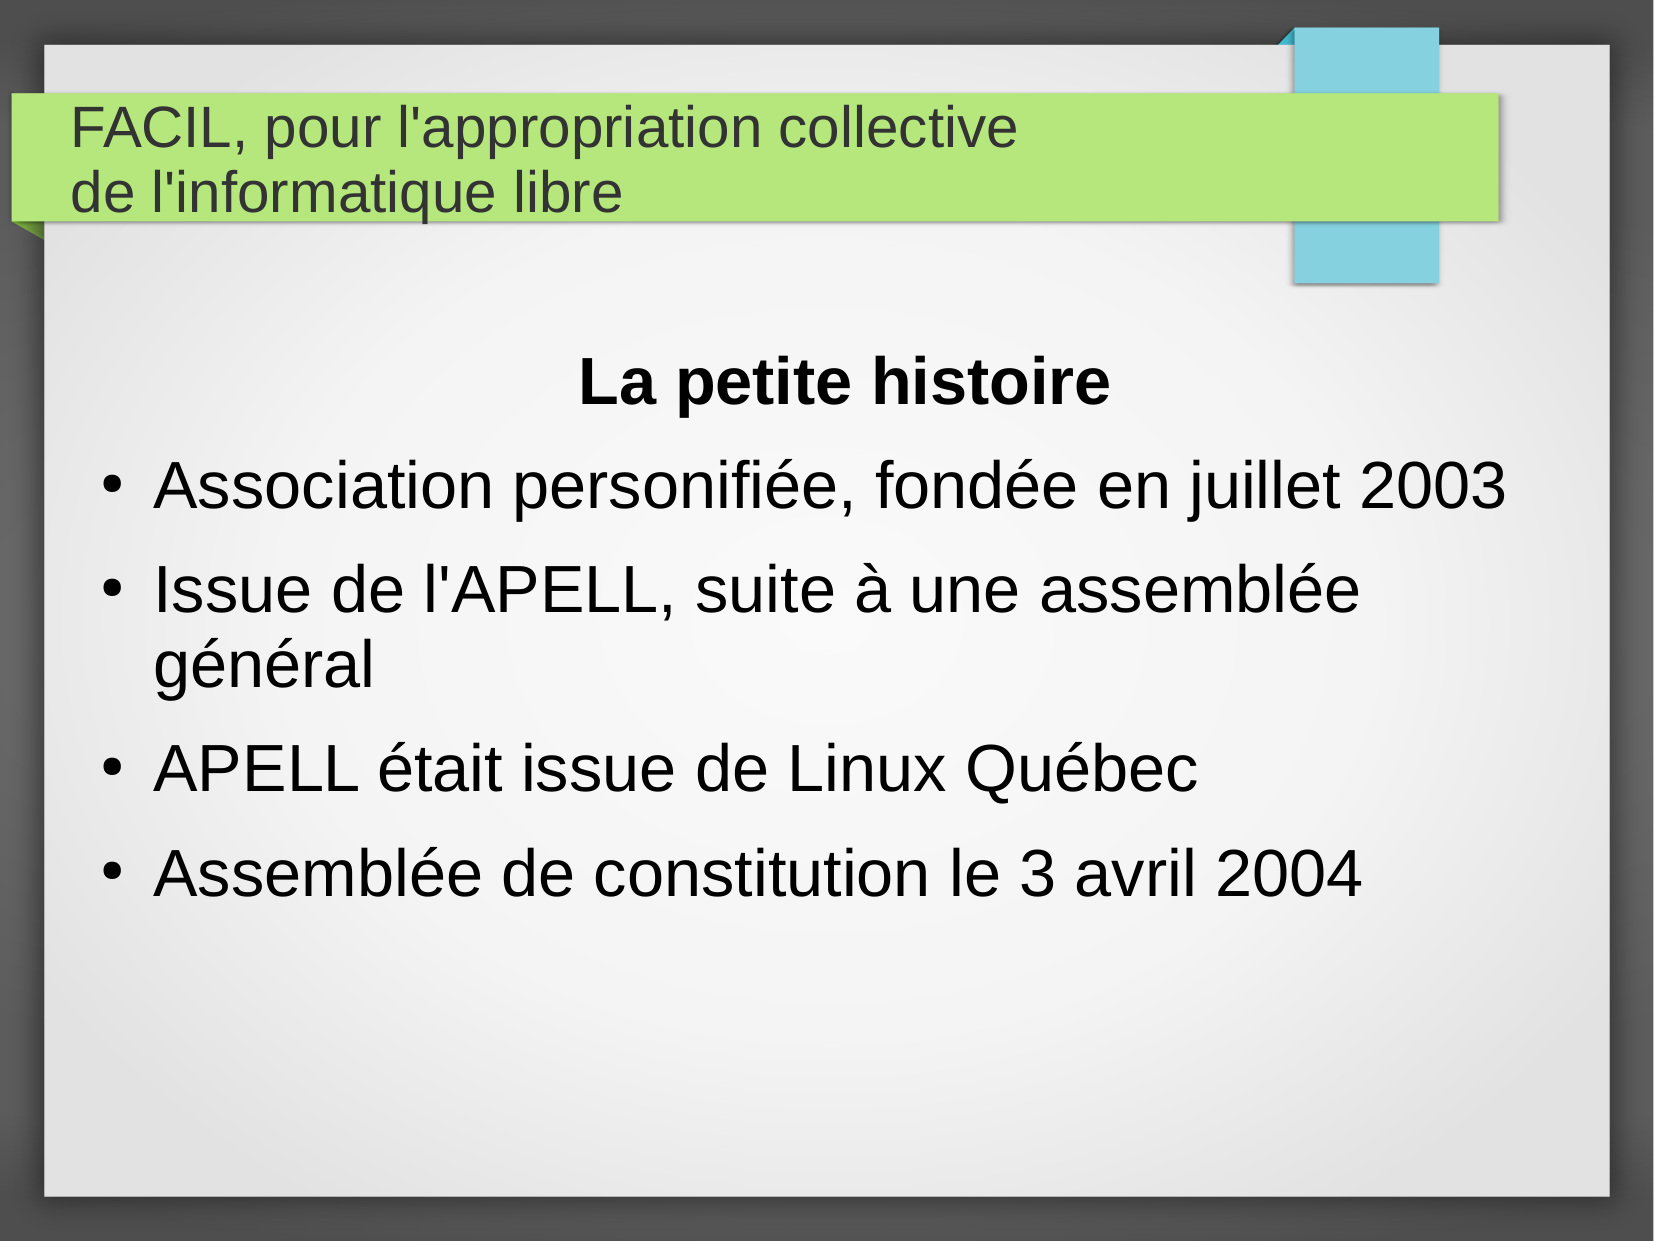

# FACIL, pour l'appropriation collective de l'informatique libre
La petite histoire
Association personifiée, fondée en juillet 2003
Issue de l'APELL, suite à une assemblée général
APELL était issue de Linux Québec
Assemblée de constitution le 3 avril 2004